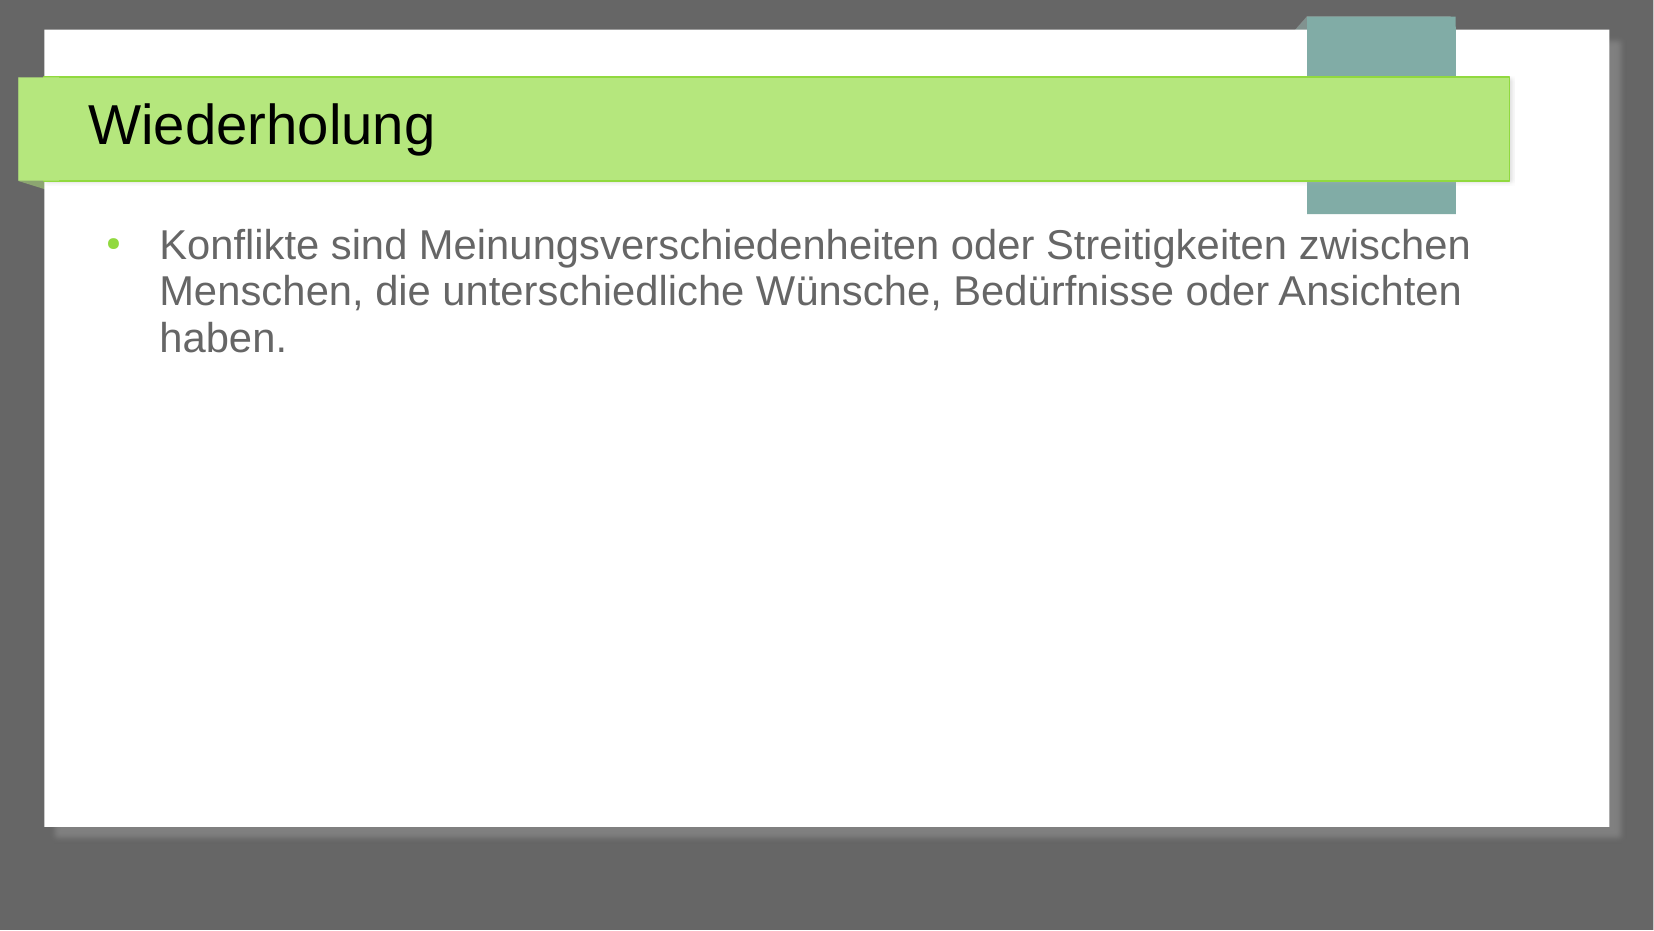

# Wiederholung
Konflikte sind Meinungsverschiedenheiten oder Streitigkeiten zwischen Menschen, die unterschiedliche Wünsche, Bedürfnisse oder Ansichten haben.